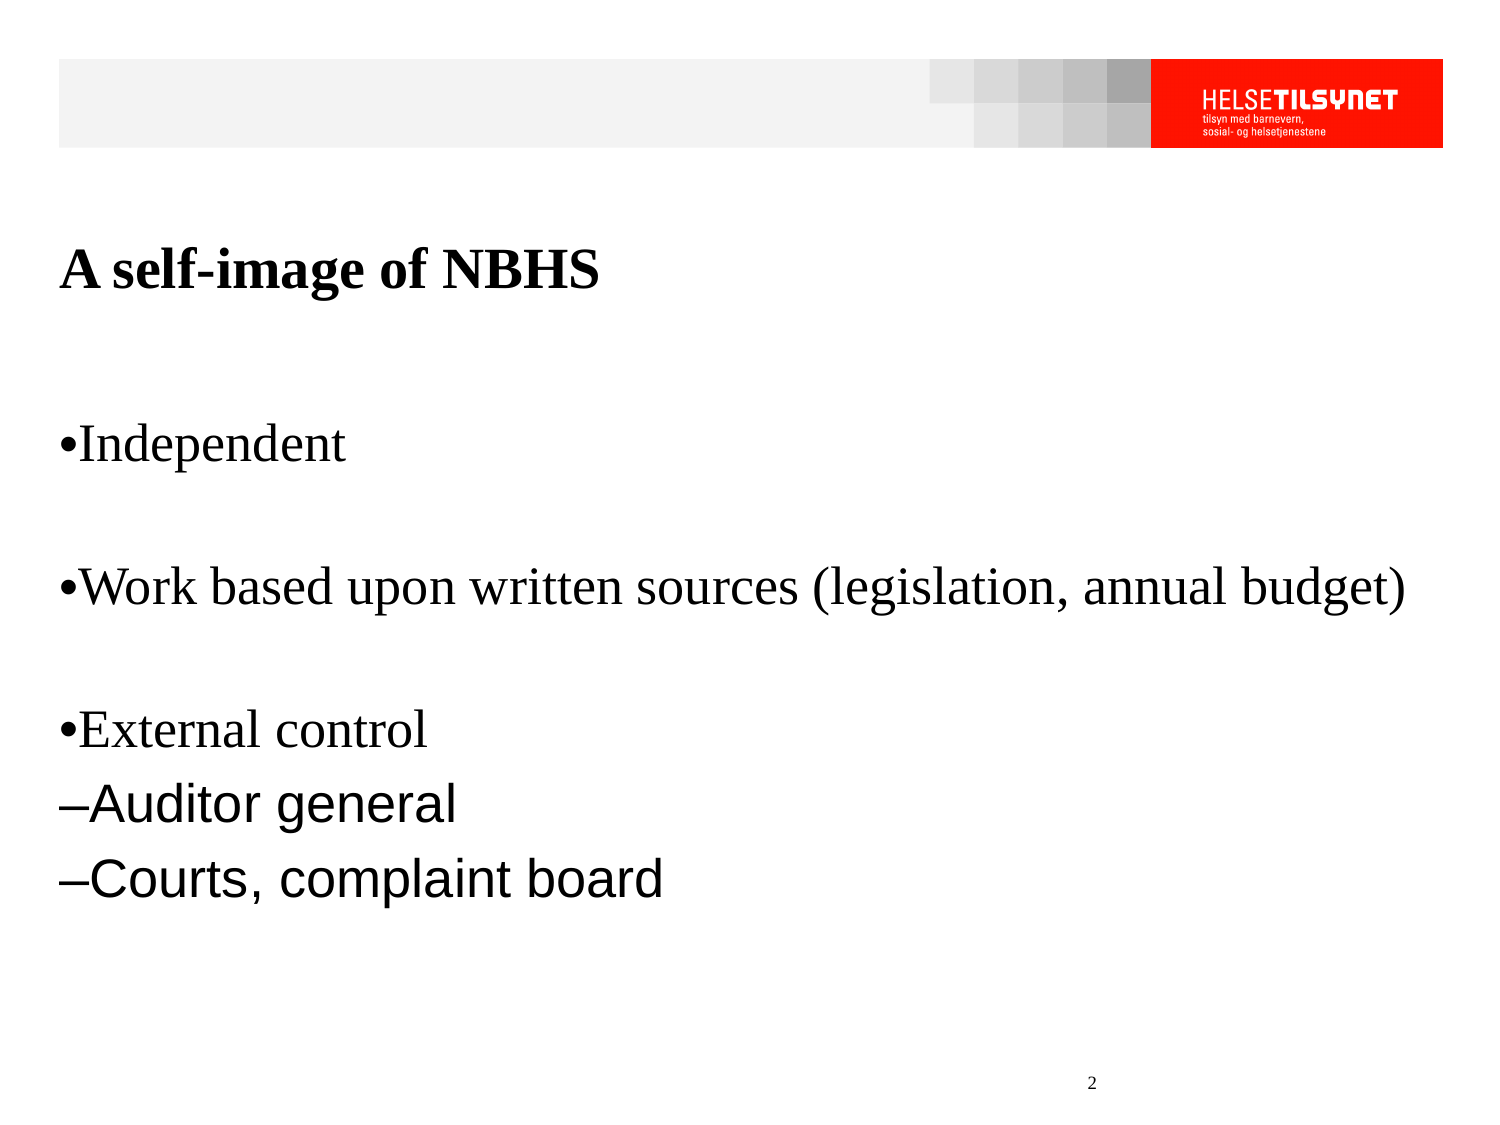

A self-image of NBHS
Independent
Work based upon written sources (legislation, annual budget)
External control
Auditor general
Courts, complaint board